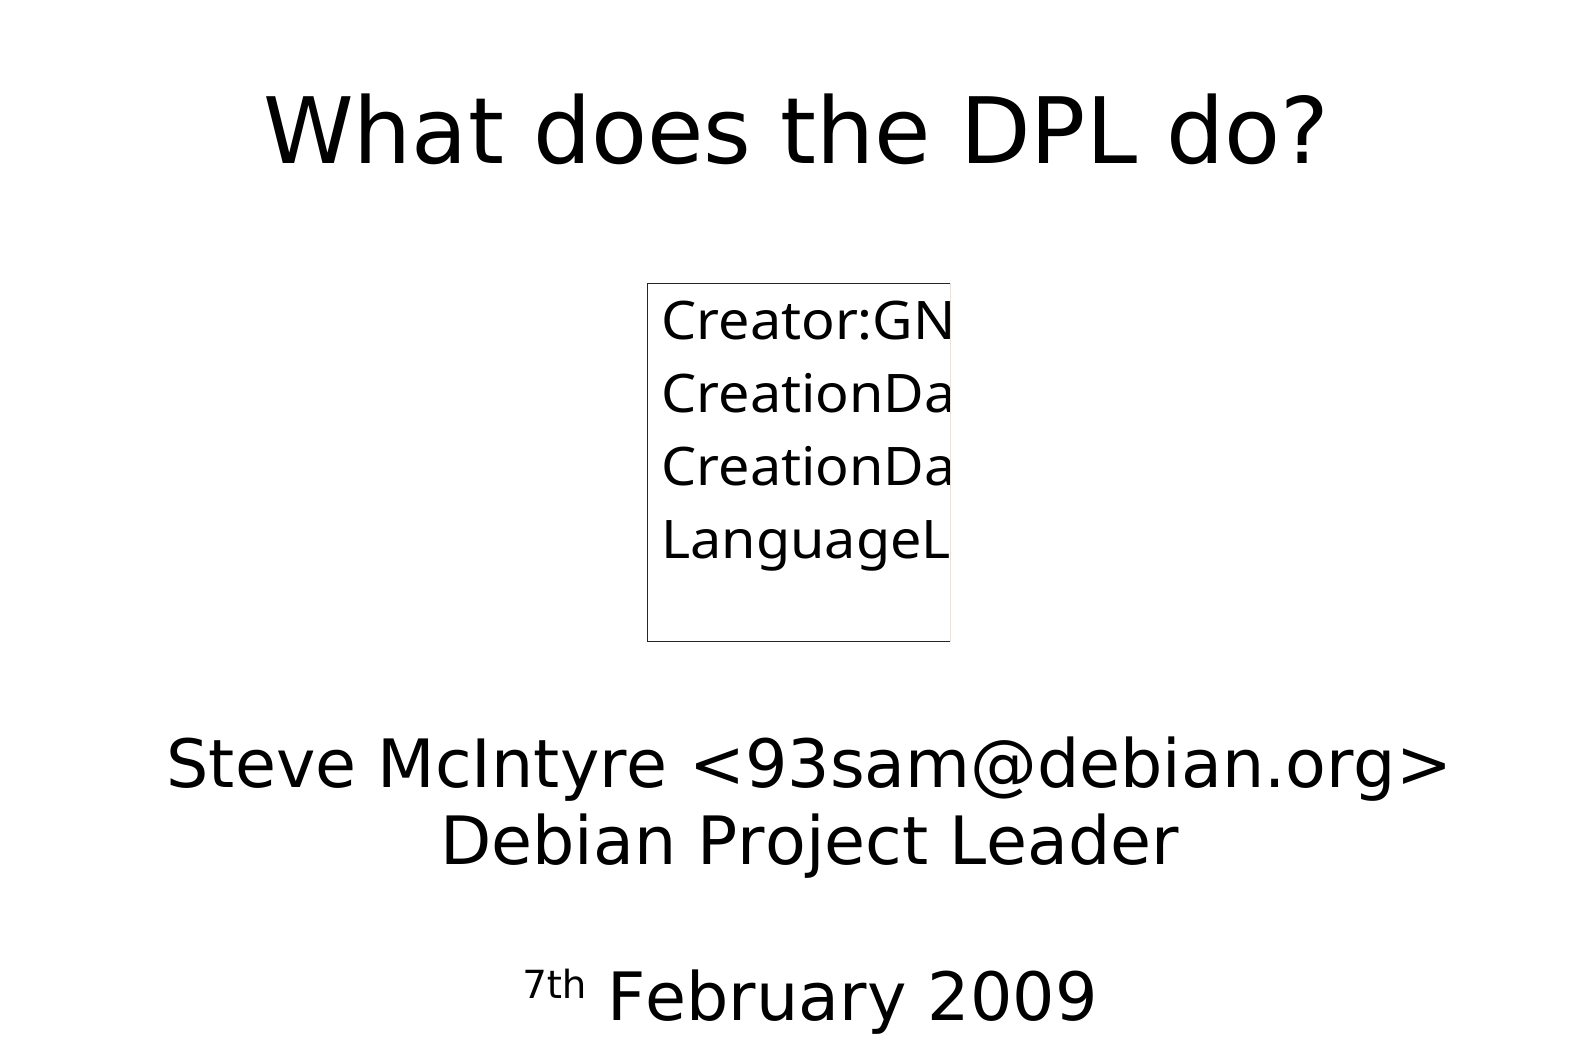

# What does the DPL do?
Steve McIntyre <93sam@debian.org>
Debian Project Leader
7th February 2009
1